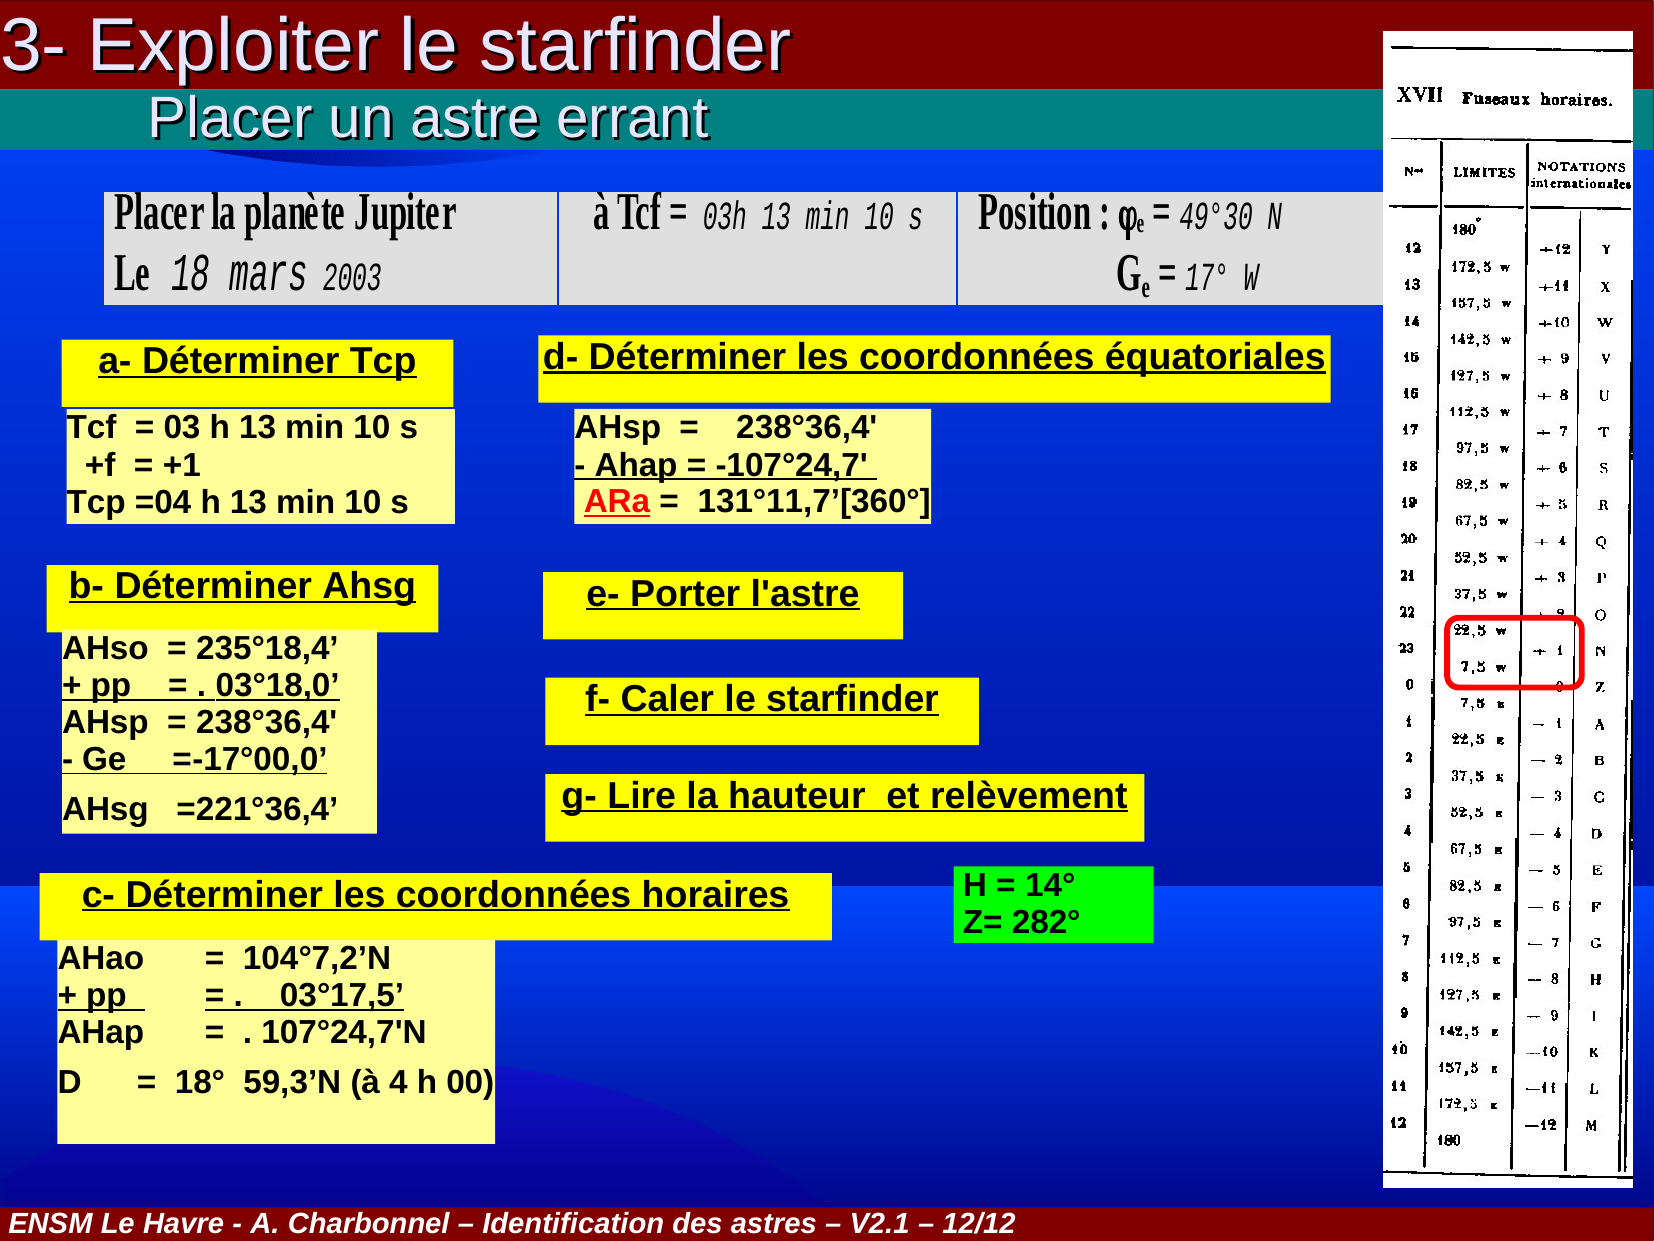

3- Exploiter le starfinder
# Placer un astre errant
d- Déterminer les coordonnées équatoriales
a- Déterminer Tcp
AHsp = 238°36,4'
- Ahap = -107°24,7'
 ARa = 131°11,7’[360°]
Tcf = 03 h 13 min 10 s
 +f = +1
Tcp =04 h 13 min 10 s
b- Déterminer Ahsg
e- Porter l'astre
AHso = 235°18,4’
+ pp = . 03°18,0’
AHsp = 238°36,4'
- Ge =-17°00,0’
AHsg =221°36,4’
f- Caler le starfinder
g- Lire la hauteur et relèvement
 H = 14°
 Z= 282°
c- Déterminer les coordonnées horaires
AHao 	= 104°7,2’N
+ pp 	= . 03°17,5’
AHap 	= . 107°24,7'N
D = 18° 59,3’N (à 4 h 00)
 ENSM Le Havre - A. Charbonnel – Identification des astres – V2.1 – 12/12